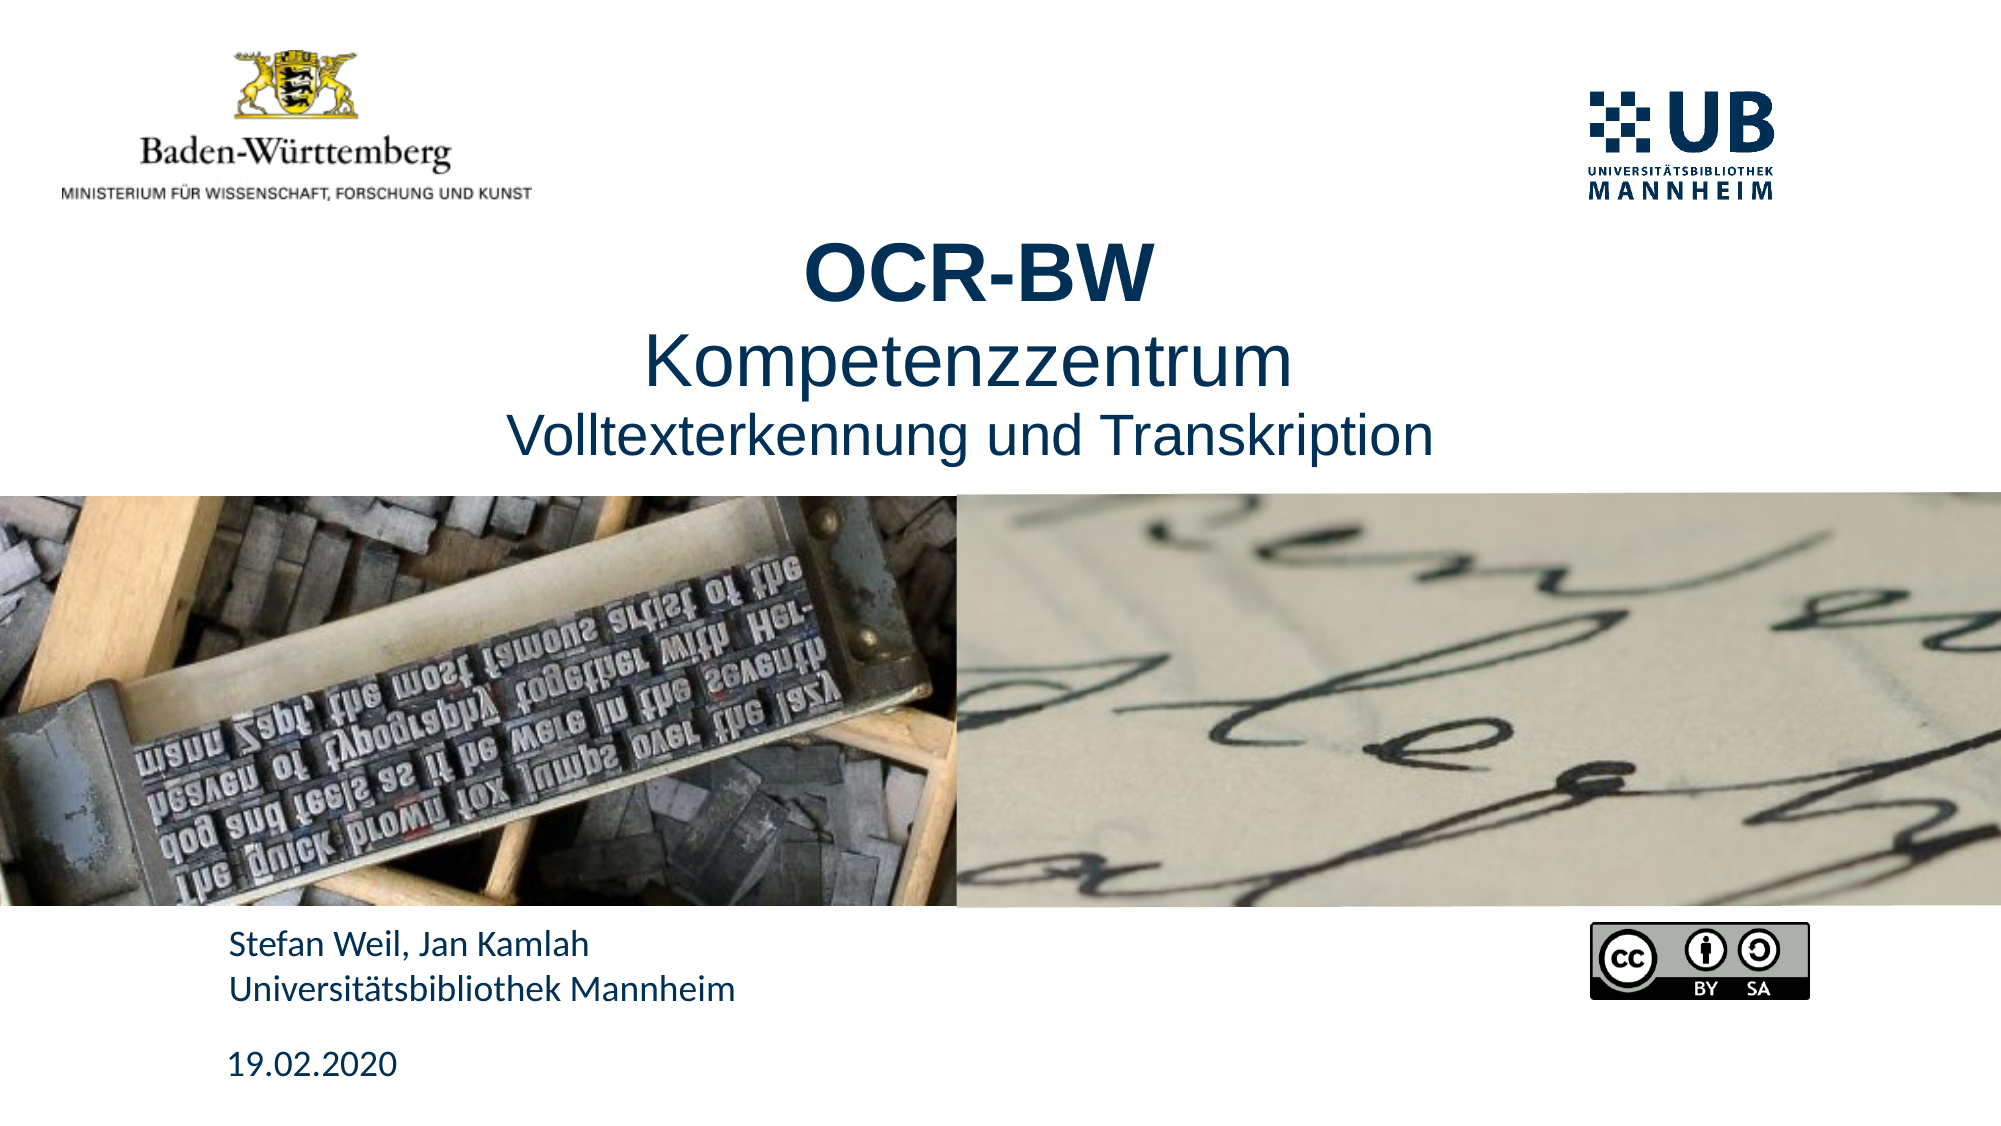

OCR-BW
Kompetenzzentrum
Volltexterkennung und Transkription
Stefan Weil, Jan Kamlah
Universitätsbibliothek Mannheim
19.02.2020